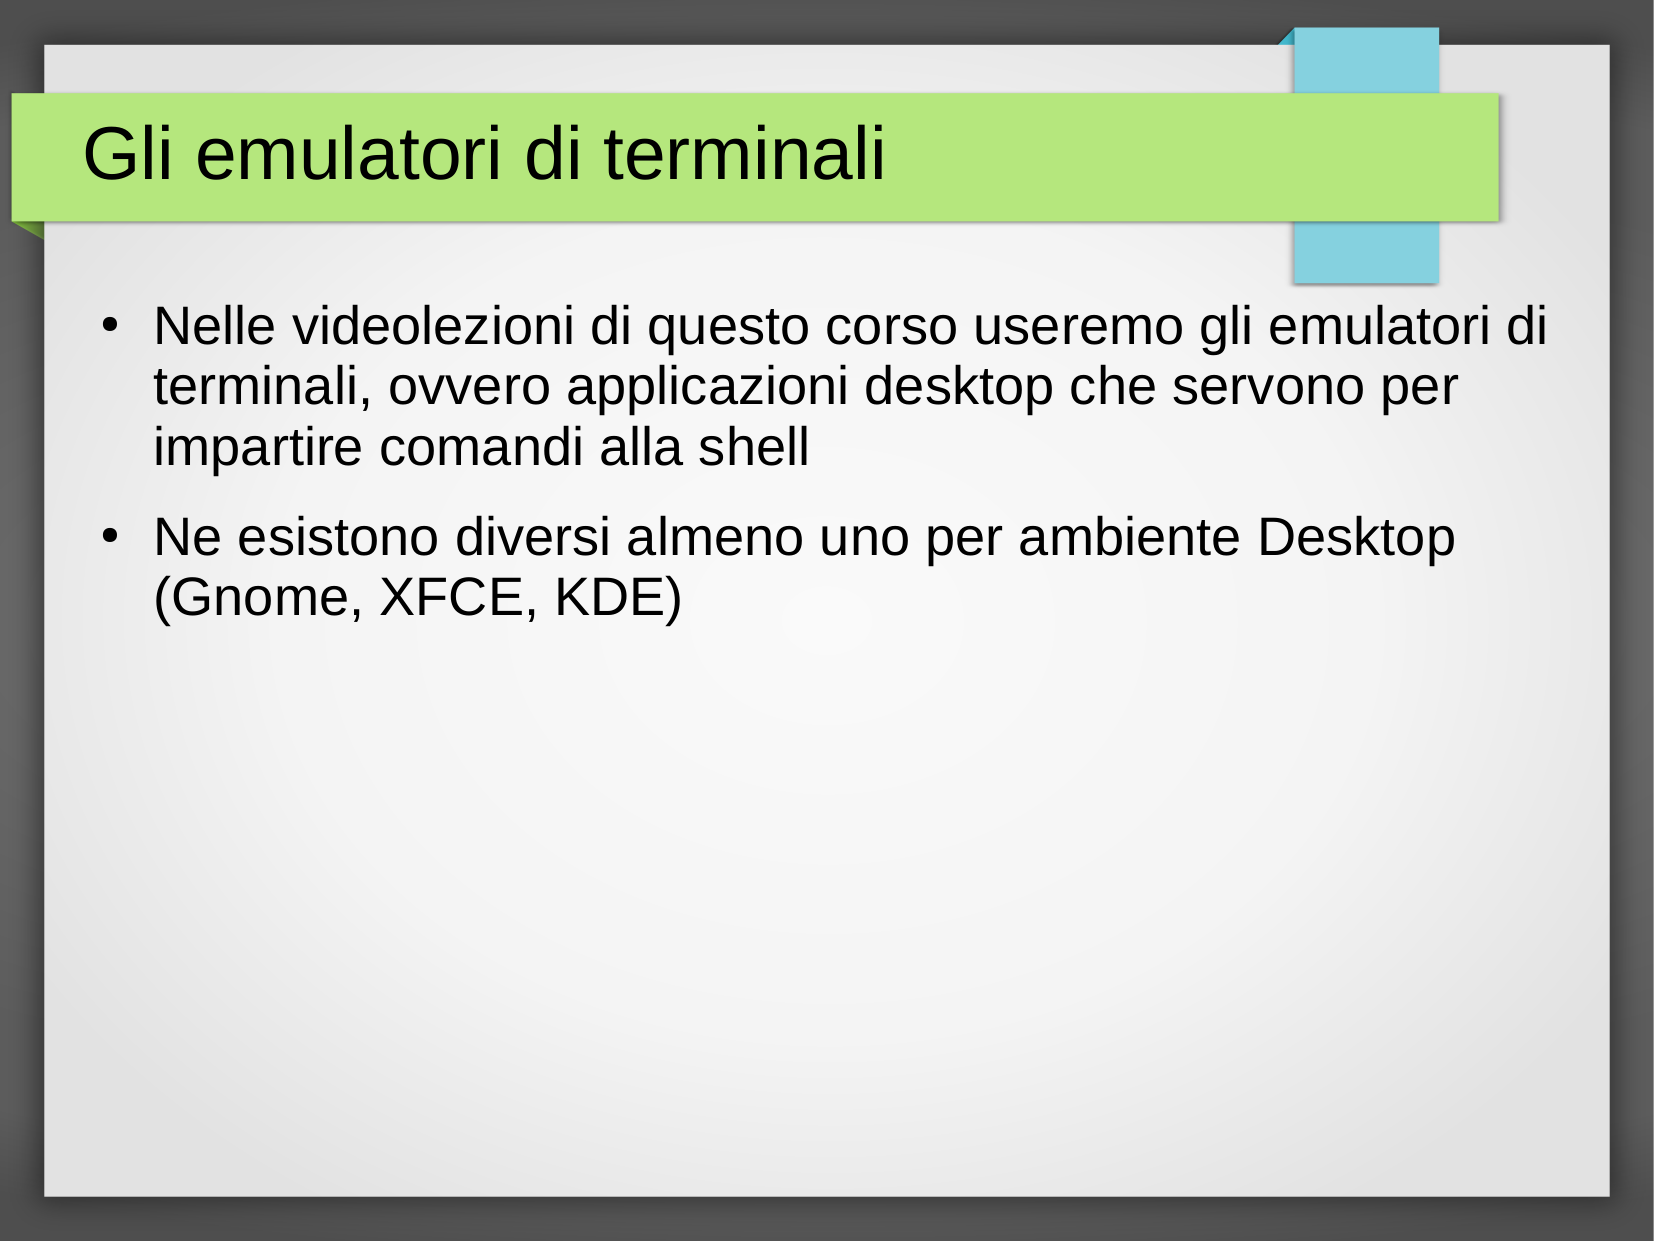

# Gli emulatori di terminali
Nelle videolezioni di questo corso useremo gli emulatori di terminali, ovvero applicazioni desktop che servono per impartire comandi alla shell
Ne esistono diversi almeno uno per ambiente Desktop (Gnome, XFCE, KDE)